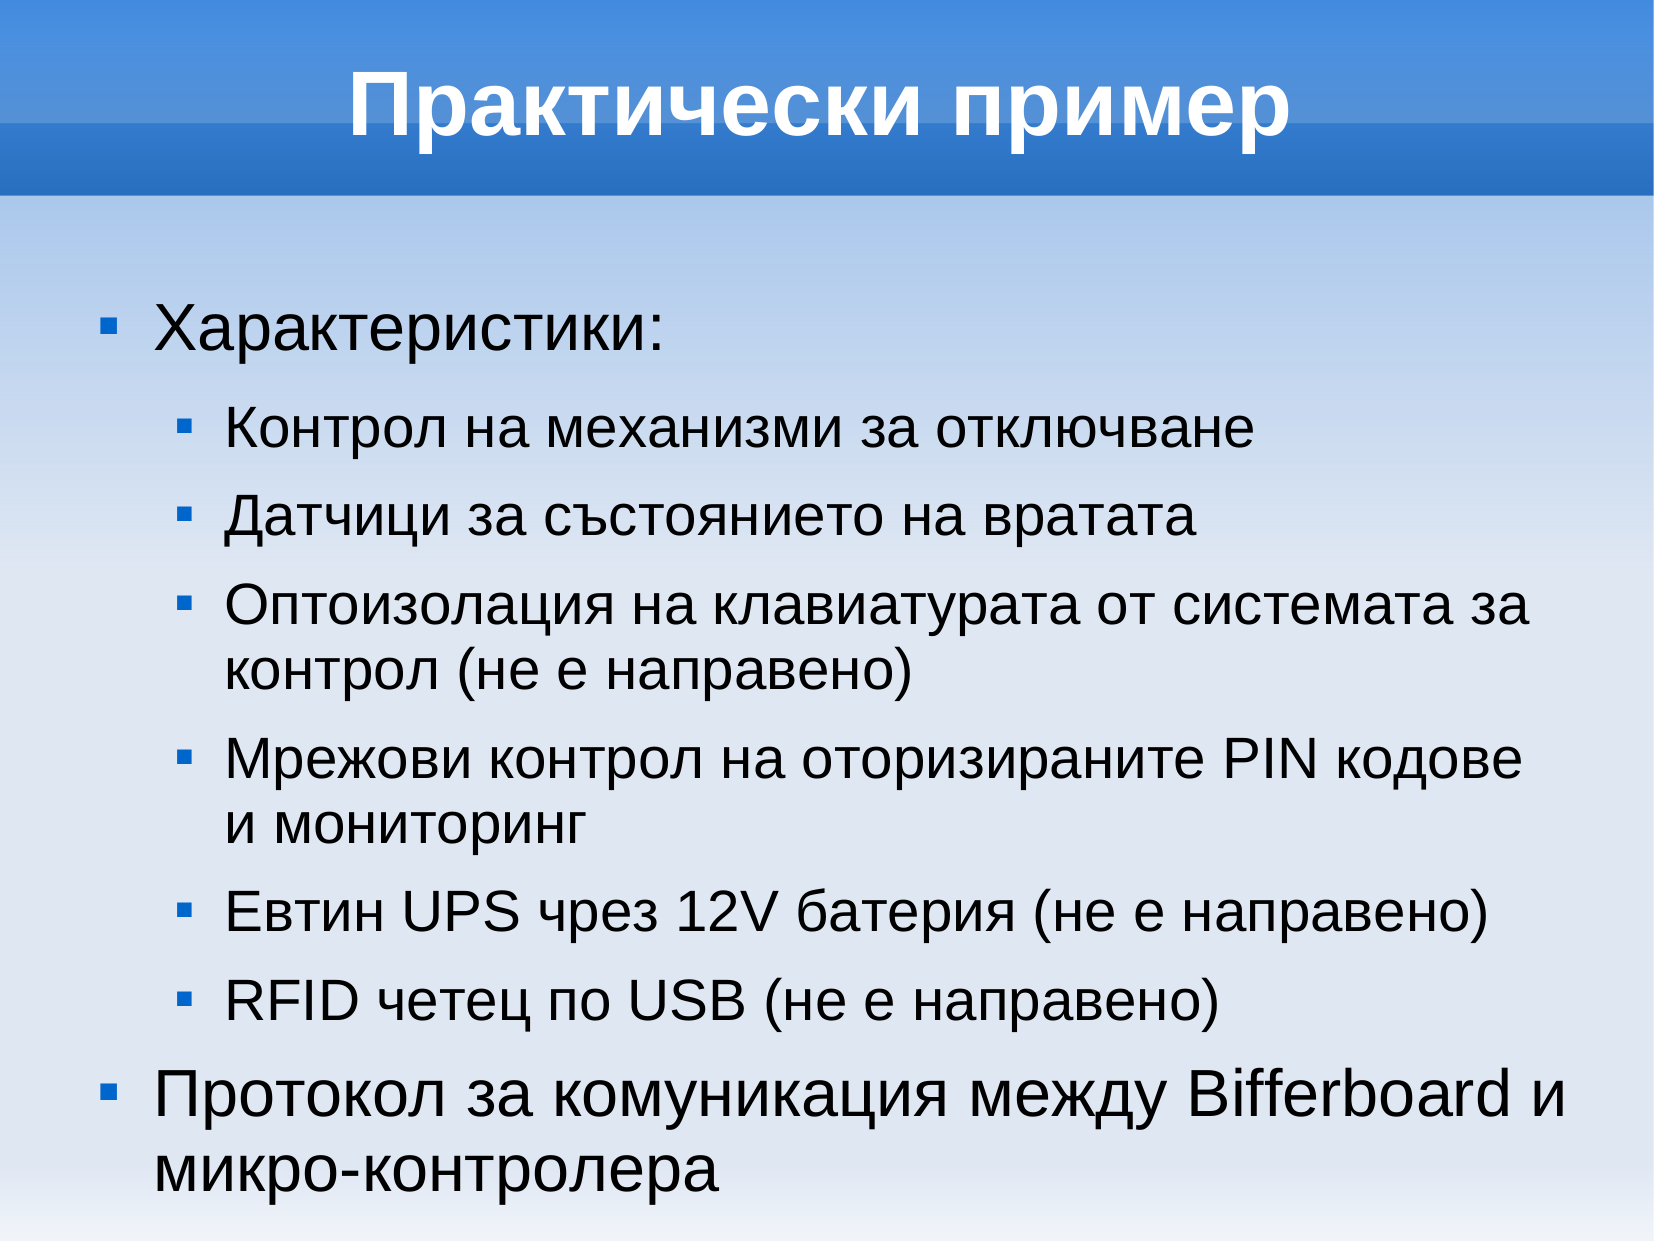

# Практически пример
Характеристики:
Контрол на механизми за отключване
Датчици за състоянието на вратата
Оптоизолация на клавиатурата от системата за контрол (не е направено)
Мрежови контрол на оторизираните PIN кодове и мониторинг
Евтин UPS чрез 12V батерия (не е направено)
RFID четец по USB (не е направено)
Протокол за комуникация между Bifferboard и микро-контролера